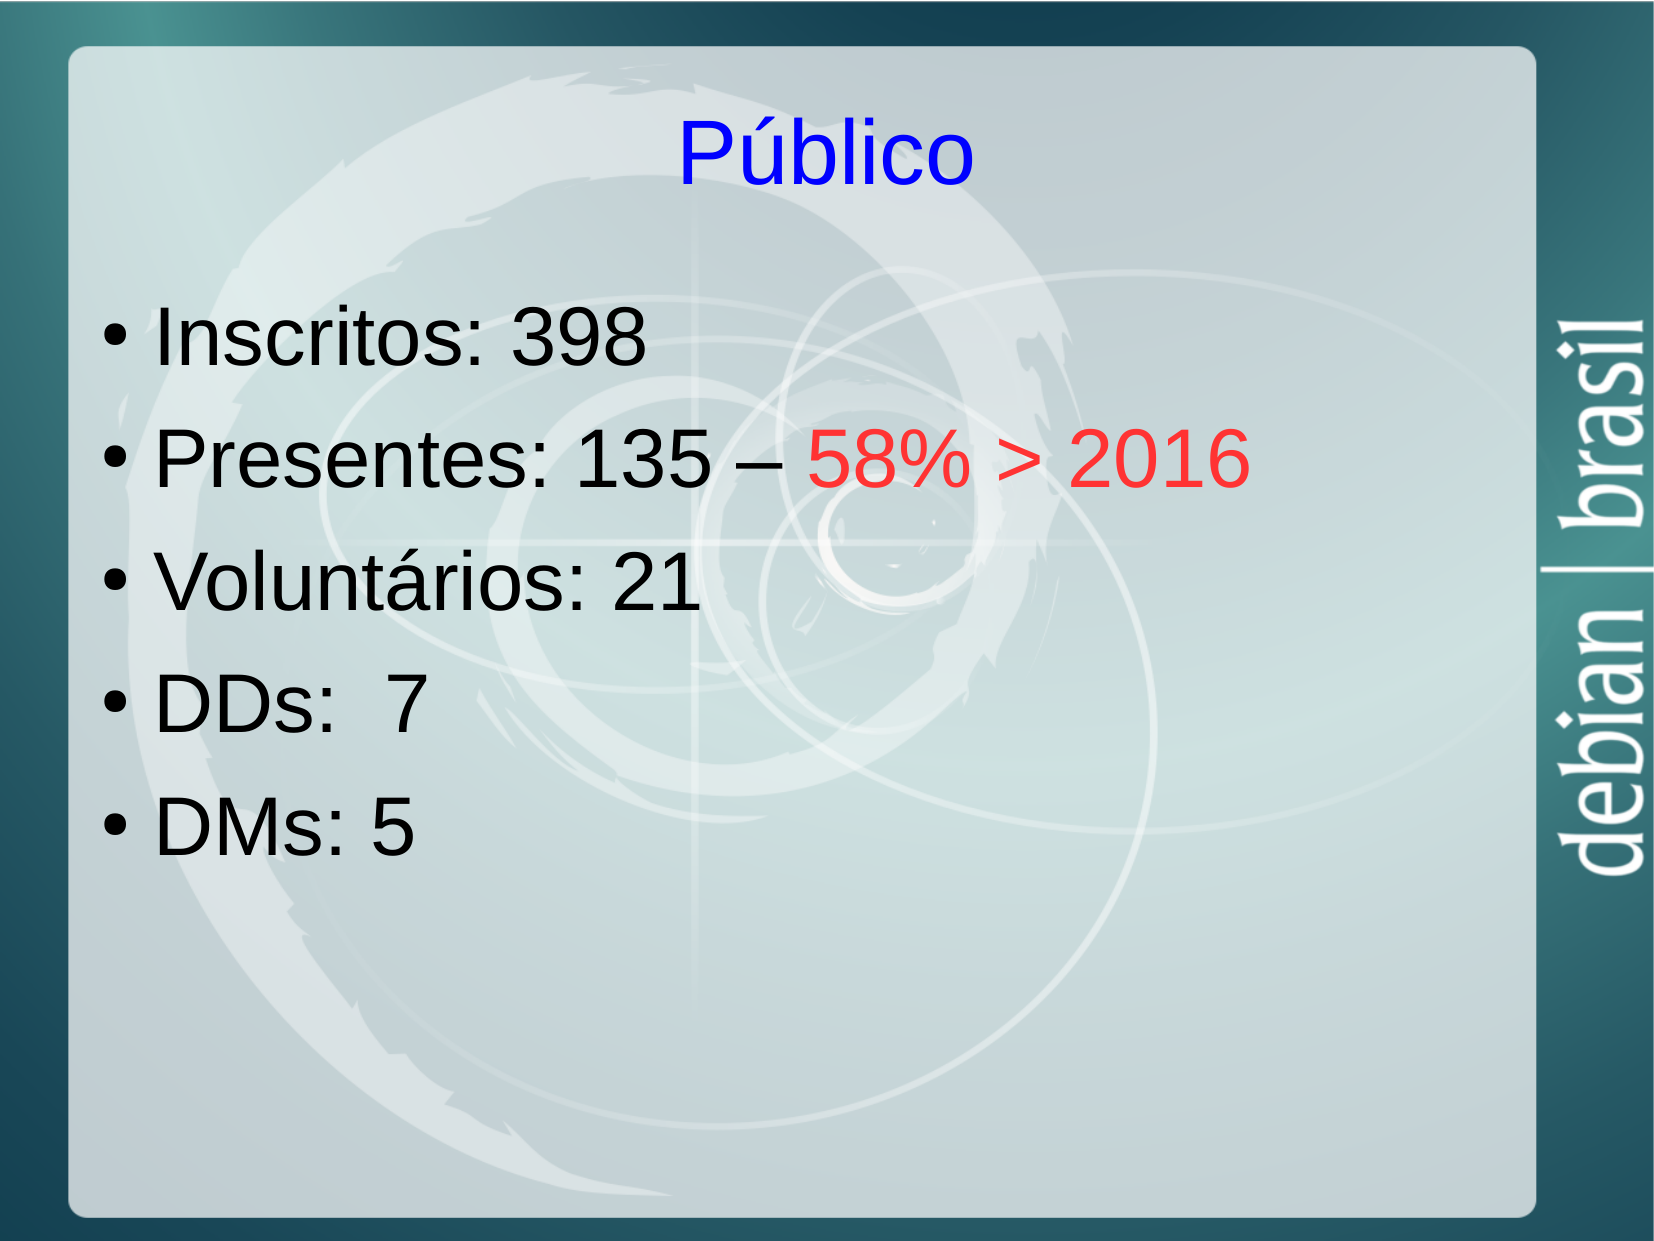

# Público
Inscritos: 398
Presentes: 135 – 58% > 2016
Voluntários: 21
DDs: 7
DMs: 5